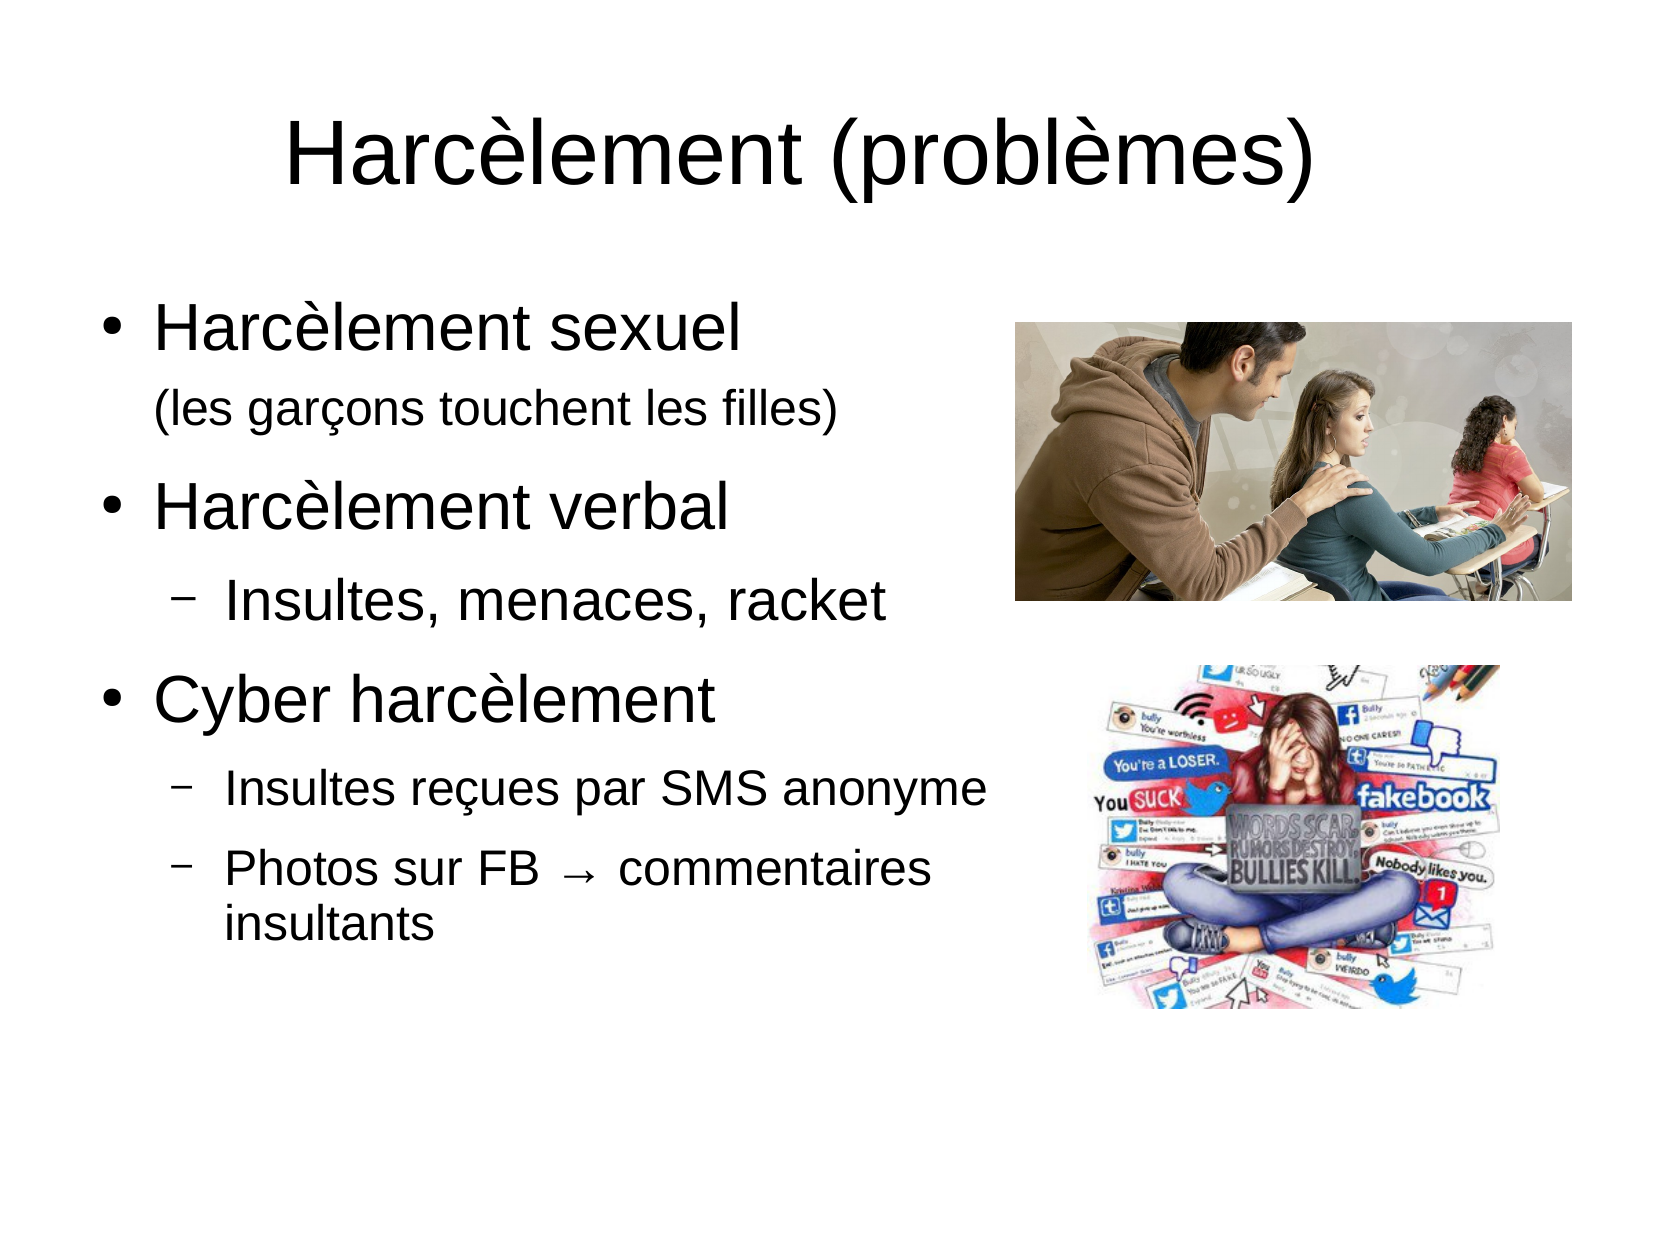

# Harcèlement (problèmes)
Harcèlement sexuel
(les garçons touchent les filles)
Harcèlement verbal
Insultes, menaces, racket
Cyber harcèlement
Insultes reçues par SMS anonyme
Photos sur FB → commentaires insultants